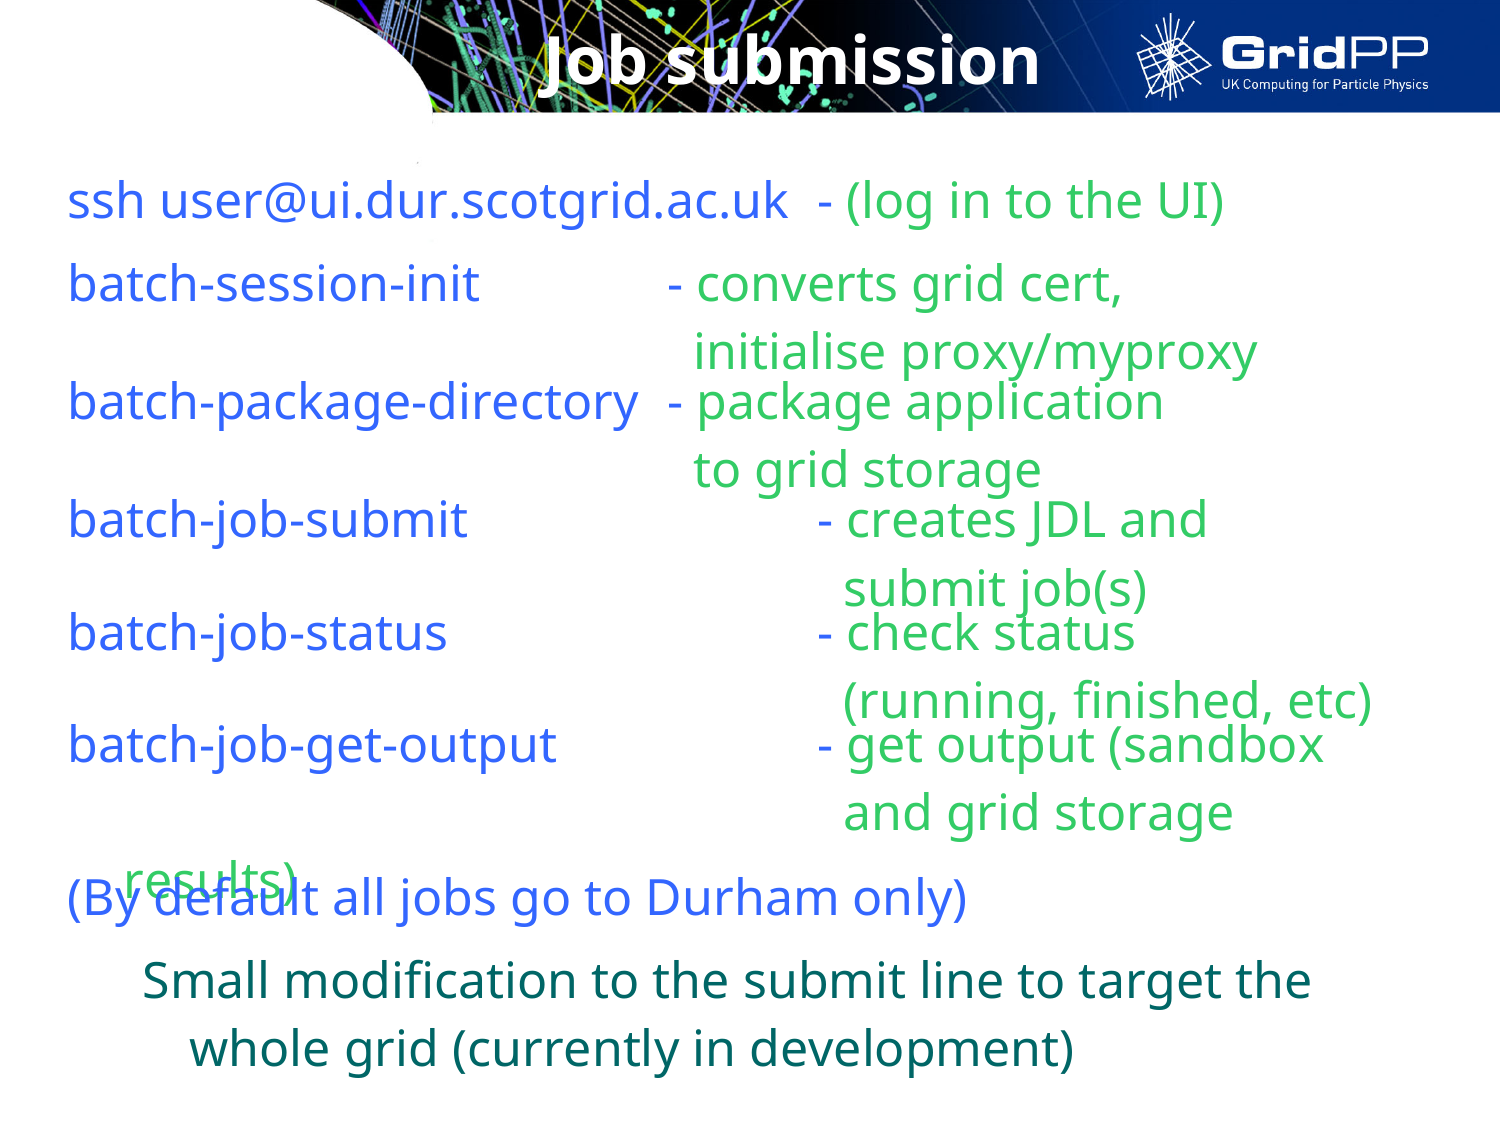

# Job submission
ssh user@ui.dur.scotgrid.ac.uk	- (log in to the UI)
batch-session-init		- converts grid cert, 					 initialise proxy/myproxy
batch-package-directory	- package application 					 to grid storage
batch-job-submit			- creates JDL and 						 submit job(s)
batch-job-status			- check status
					 (running, finished, etc)
batch-job-get-output		- get output (sandbox 					 and grid storage results)
(By default all jobs go to Durham only)
Small modification to the submit line to target the whole grid (currently in development)